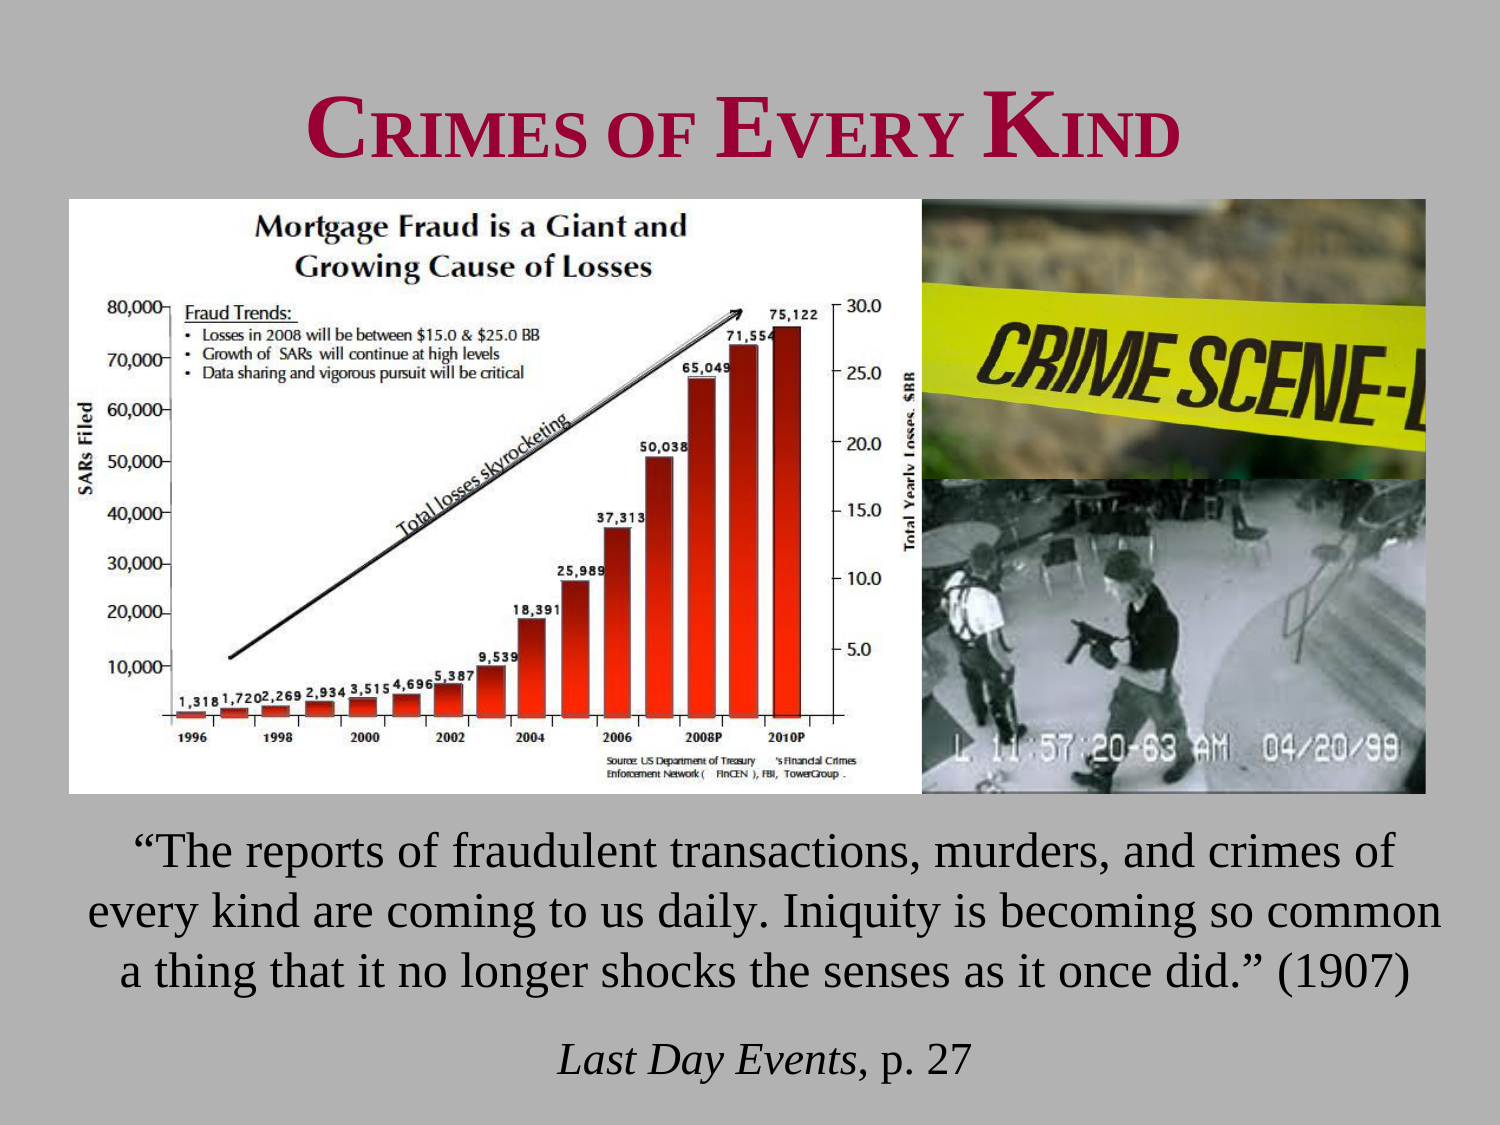

CRIMES OF EVERY KIND
“The reports of fraudulent transactions, murders, and crimes of every kind are coming to us daily. Iniquity is becoming so common a thing that it no longer shocks the senses as it once did.” (1907)
Last Day Events, p. 27